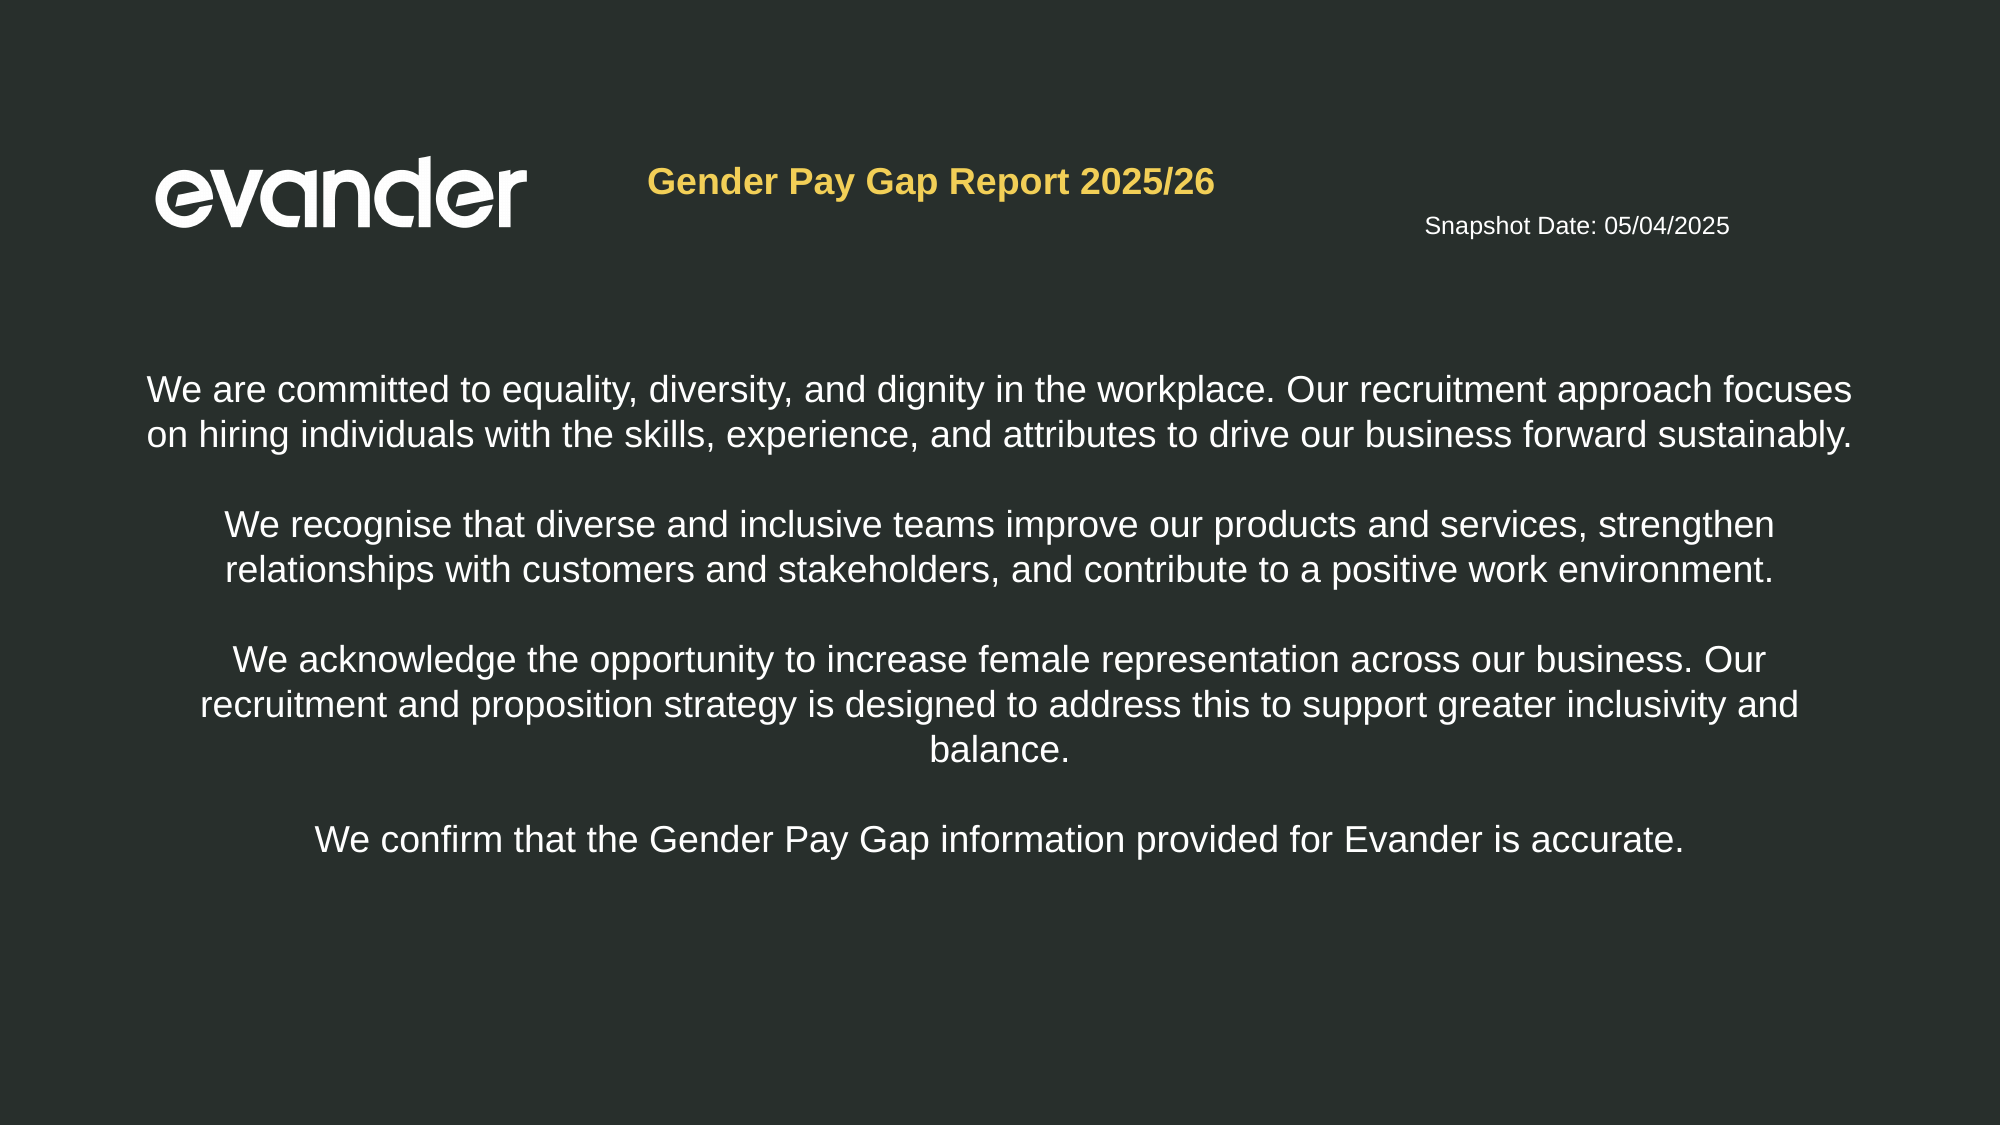

# Gender Pay Gap Report 2025/26
Snapshot Date: 05/04/2025
We are committed to equality, diversity, and dignity in the workplace. Our recruitment approach focuses on hiring individuals with the skills, experience, and attributes to drive our business forward sustainably.
We recognise that diverse and inclusive teams improve our products and services, strengthen relationships with customers and stakeholders, and contribute to a positive work environment.
We acknowledge the opportunity to increase female representation across our business. Our recruitment and proposition strategy is designed to address this to support greater inclusivity and balance.
We confirm that the Gender Pay Gap information provided for Evander is accurate.